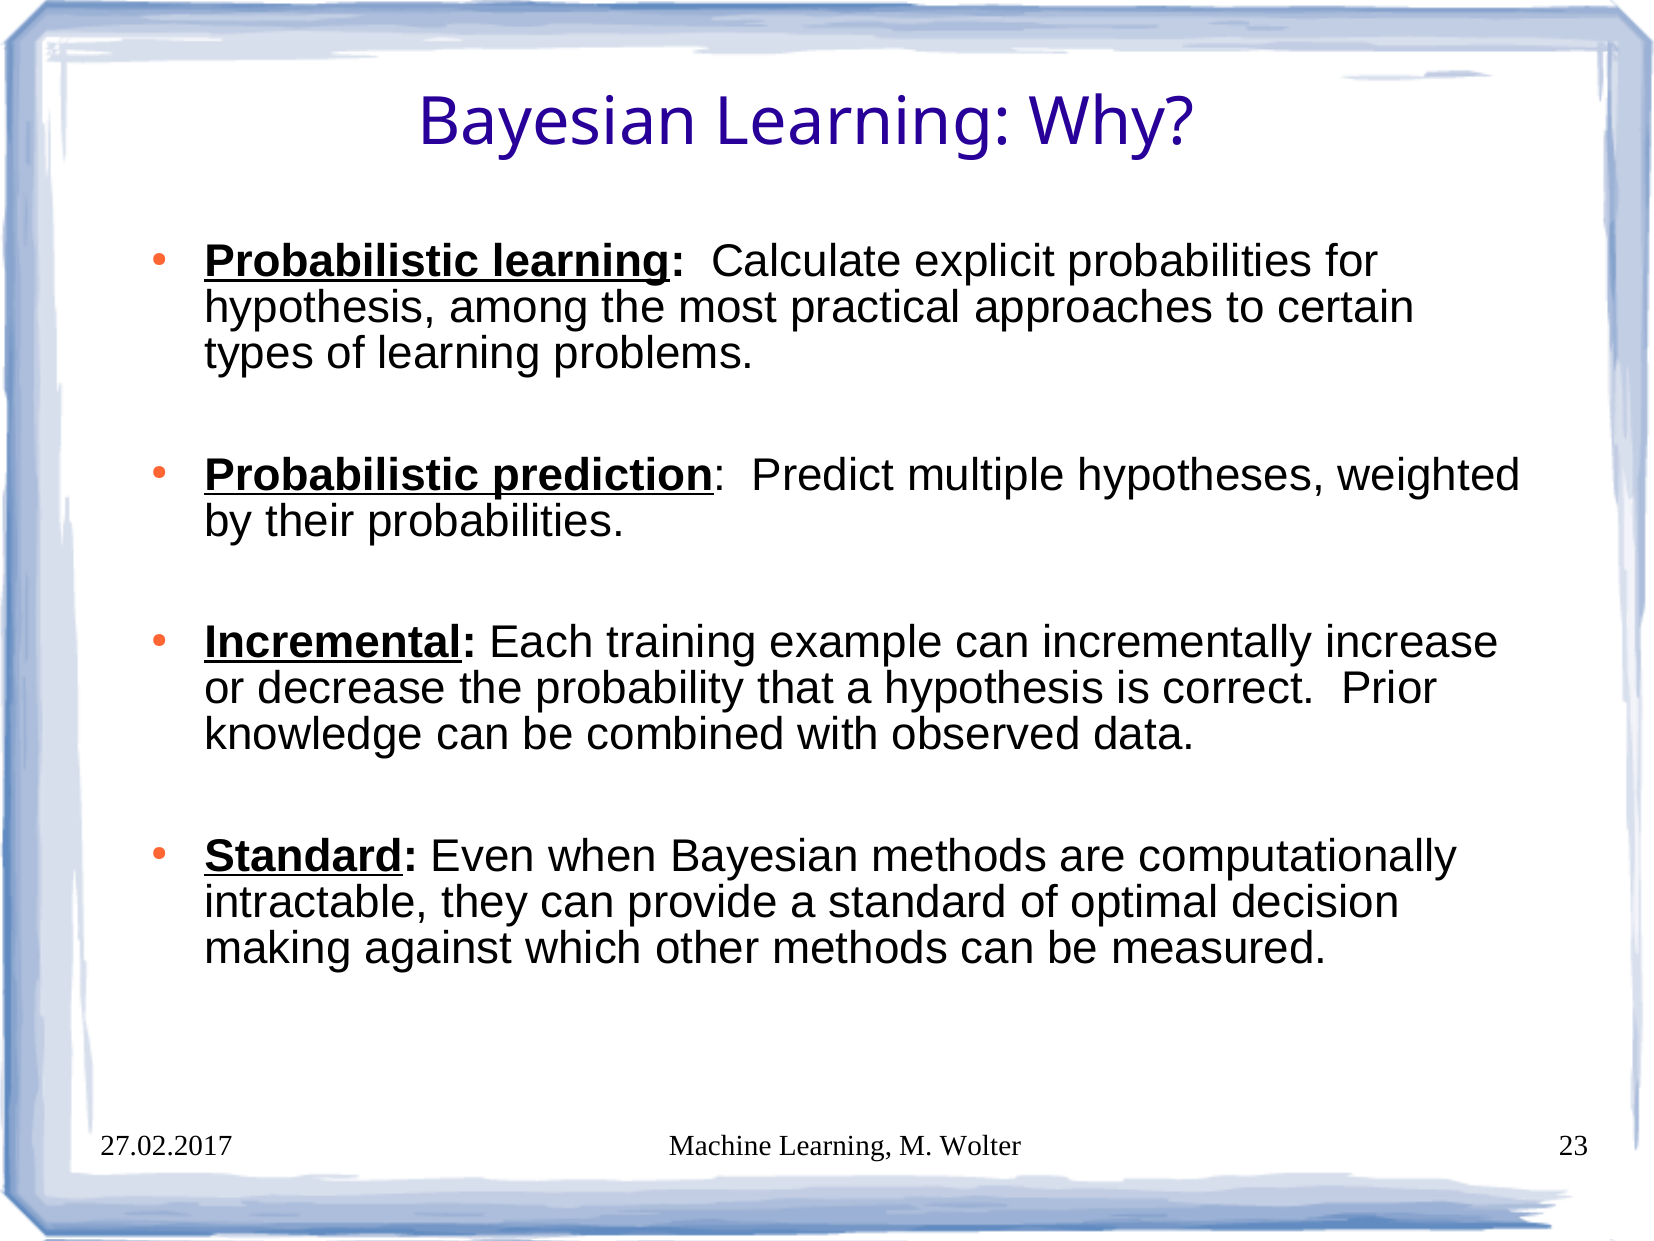

# Bayesian Learning: Why?
Probabilistic learning: Calculate explicit probabilities for hypothesis, among the most practical approaches to certain types of learning problems.
Probabilistic prediction: Predict multiple hypotheses, weighted by their probabilities.
Incremental: Each training example can incrementally increase or decrease the probability that a hypothesis is correct. Prior knowledge can be combined with observed data.
Standard: Even when Bayesian methods are computationally intractable, they can provide a standard of optimal decision making against which other methods can be measured.
27.02.2017
Machine Learning, M. Wolter
23